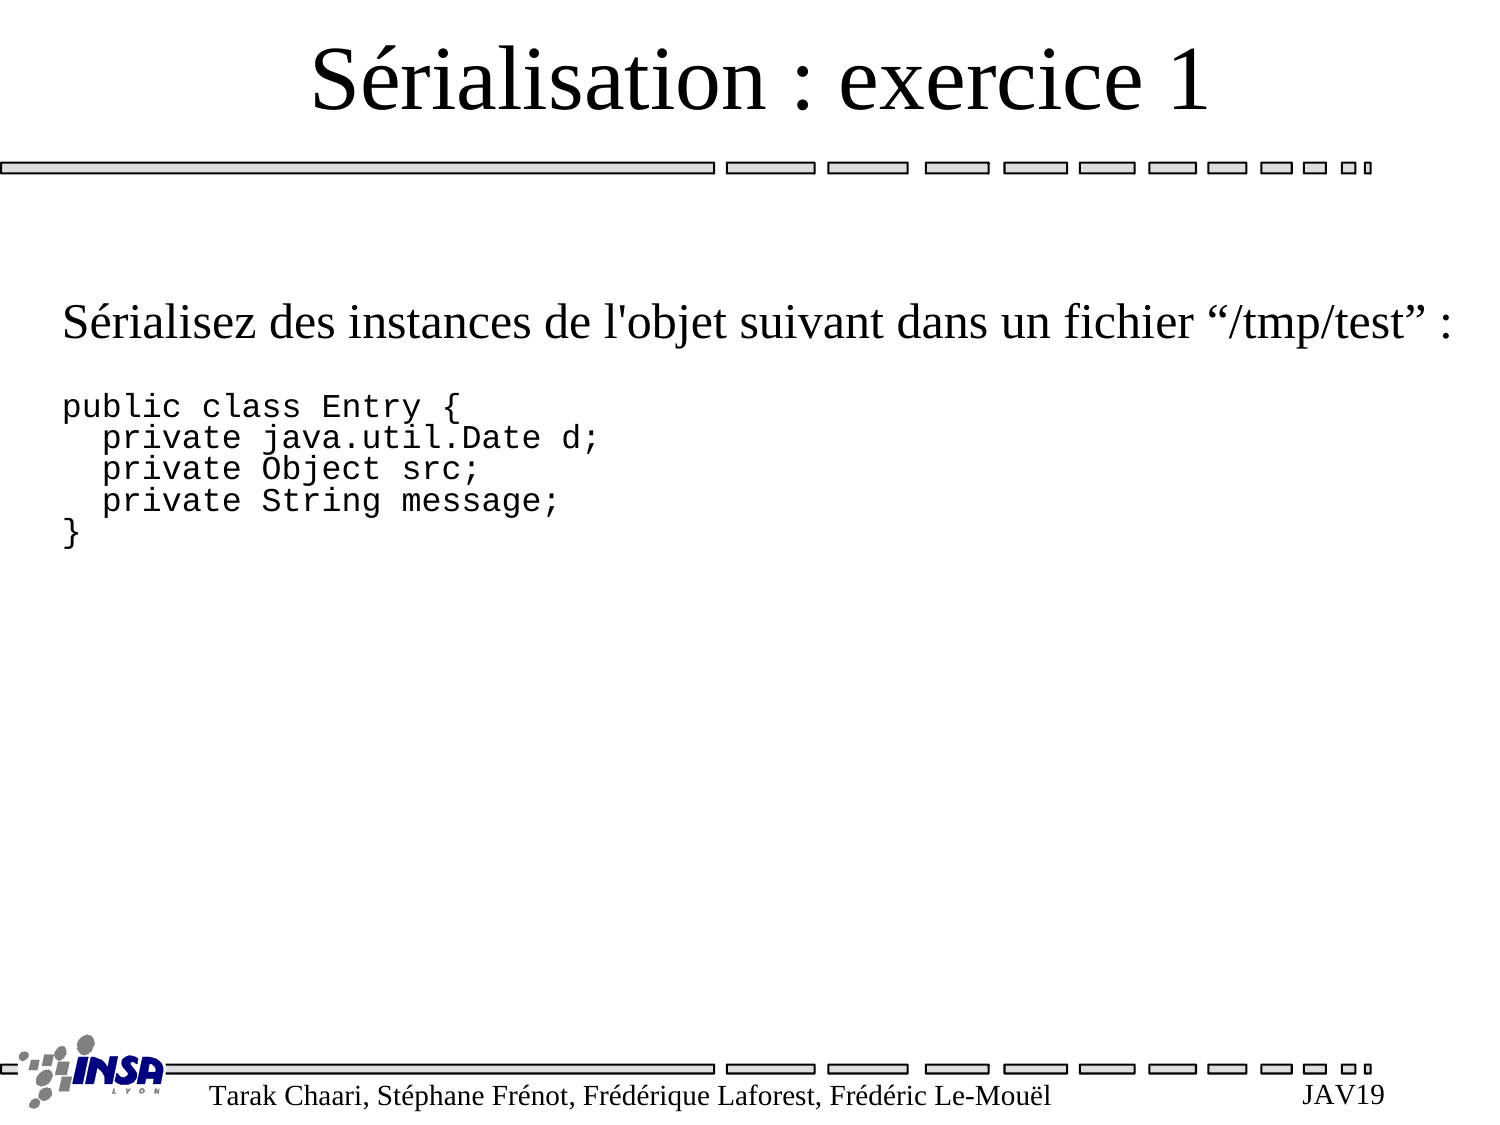

# Sérialisation : exercice 1
Sérialisez des instances de l'objet suivant dans un fichier “/tmp/test” :
public class Entry {
 private java.util.Date d;
 private Object src;
 private String message;
}